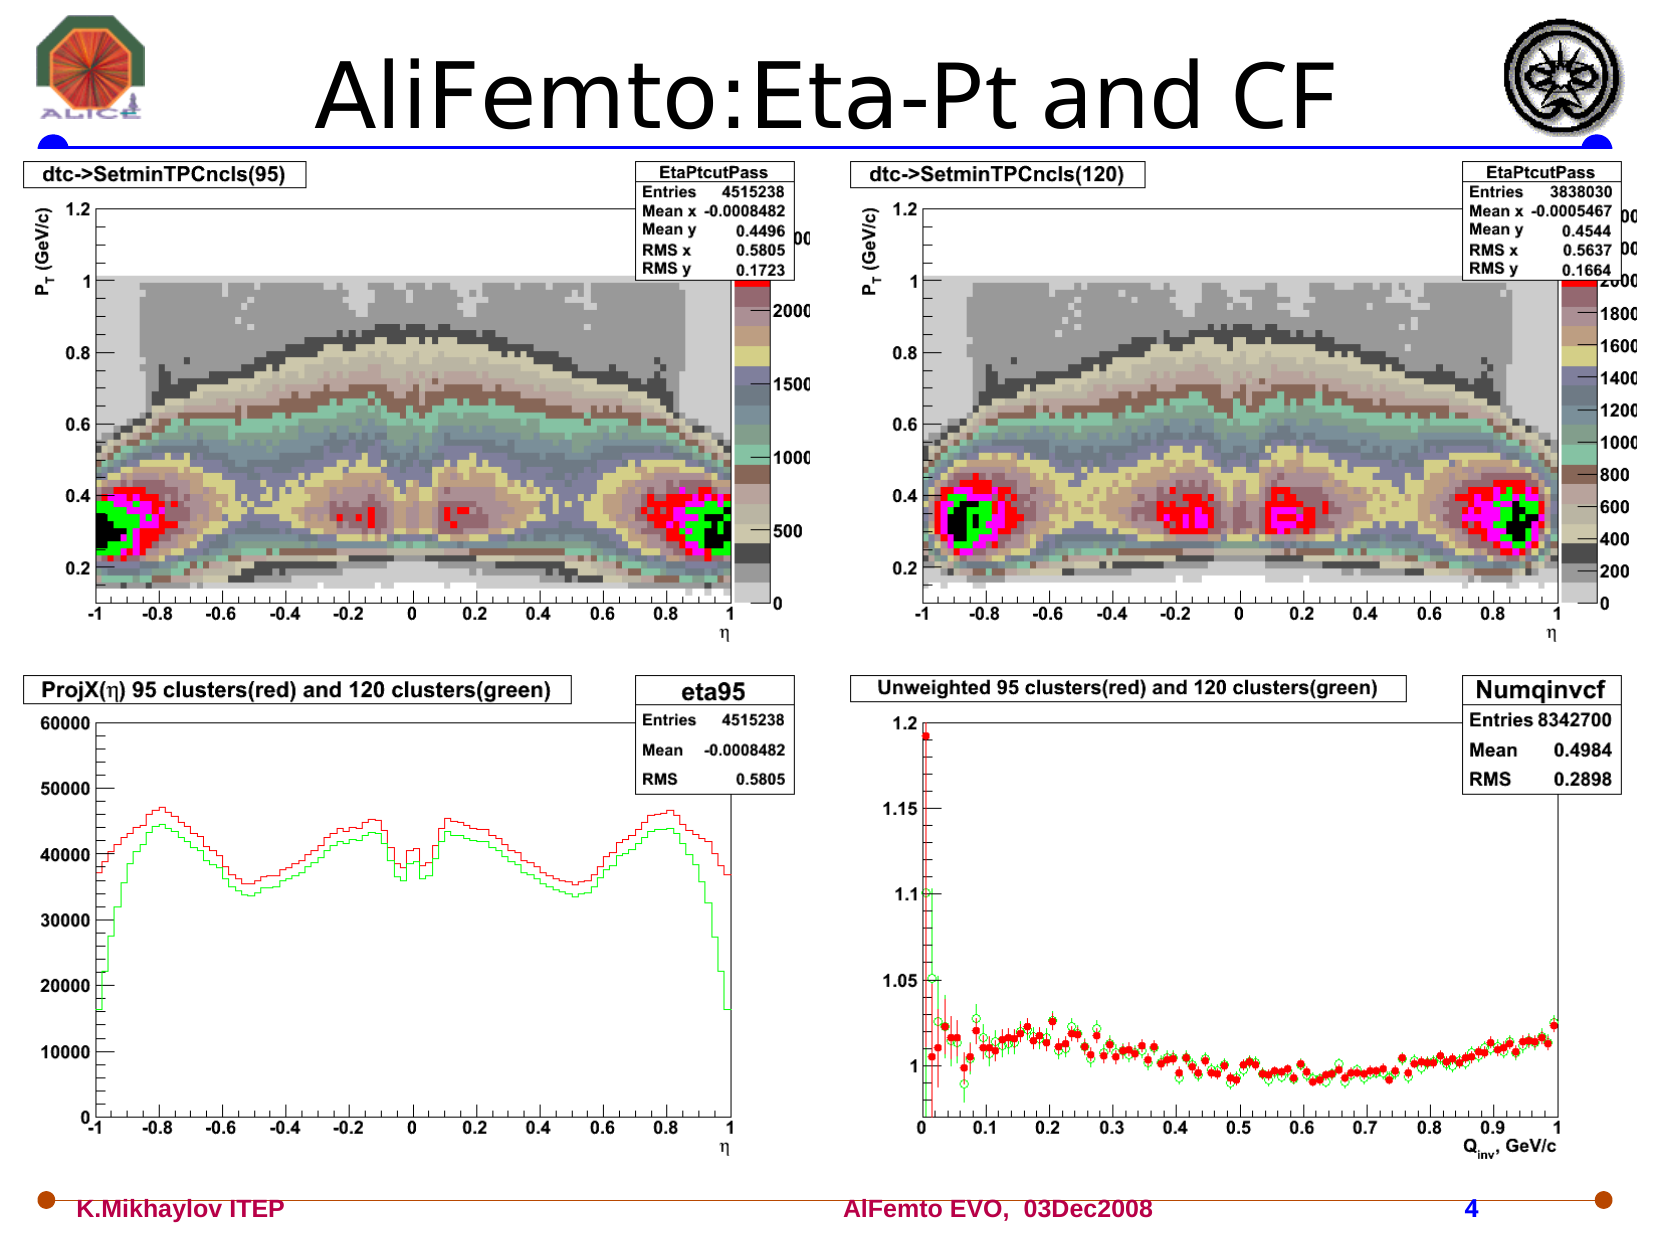

# AliFemto:Eta-Pt and CF
K.Mikhaylov ITEP AlFemto EVO, 03Dec2008